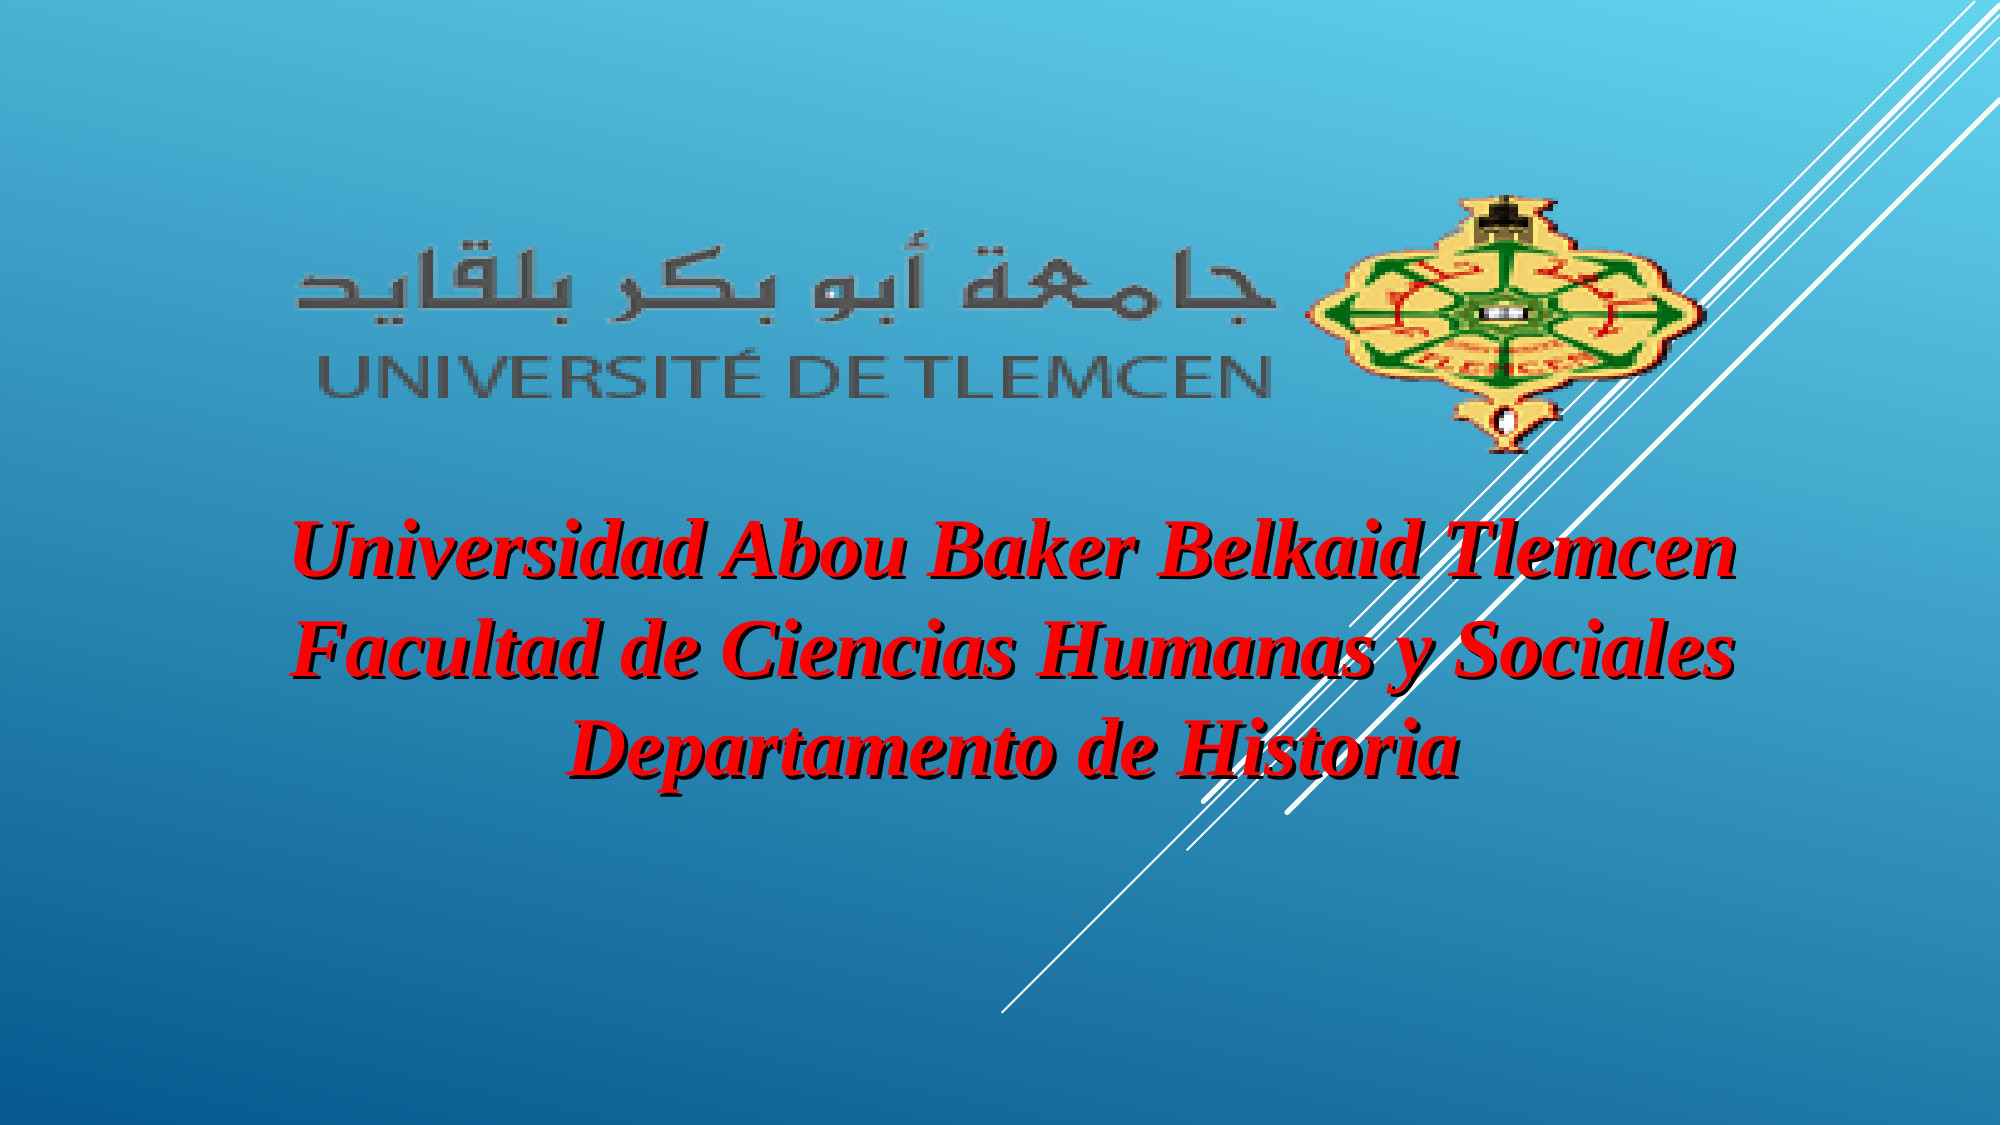

# Universidad Abou Baker Belkaid Tlemcen Facultad de Ciencias Humanas y Sociales Departamento de Historia